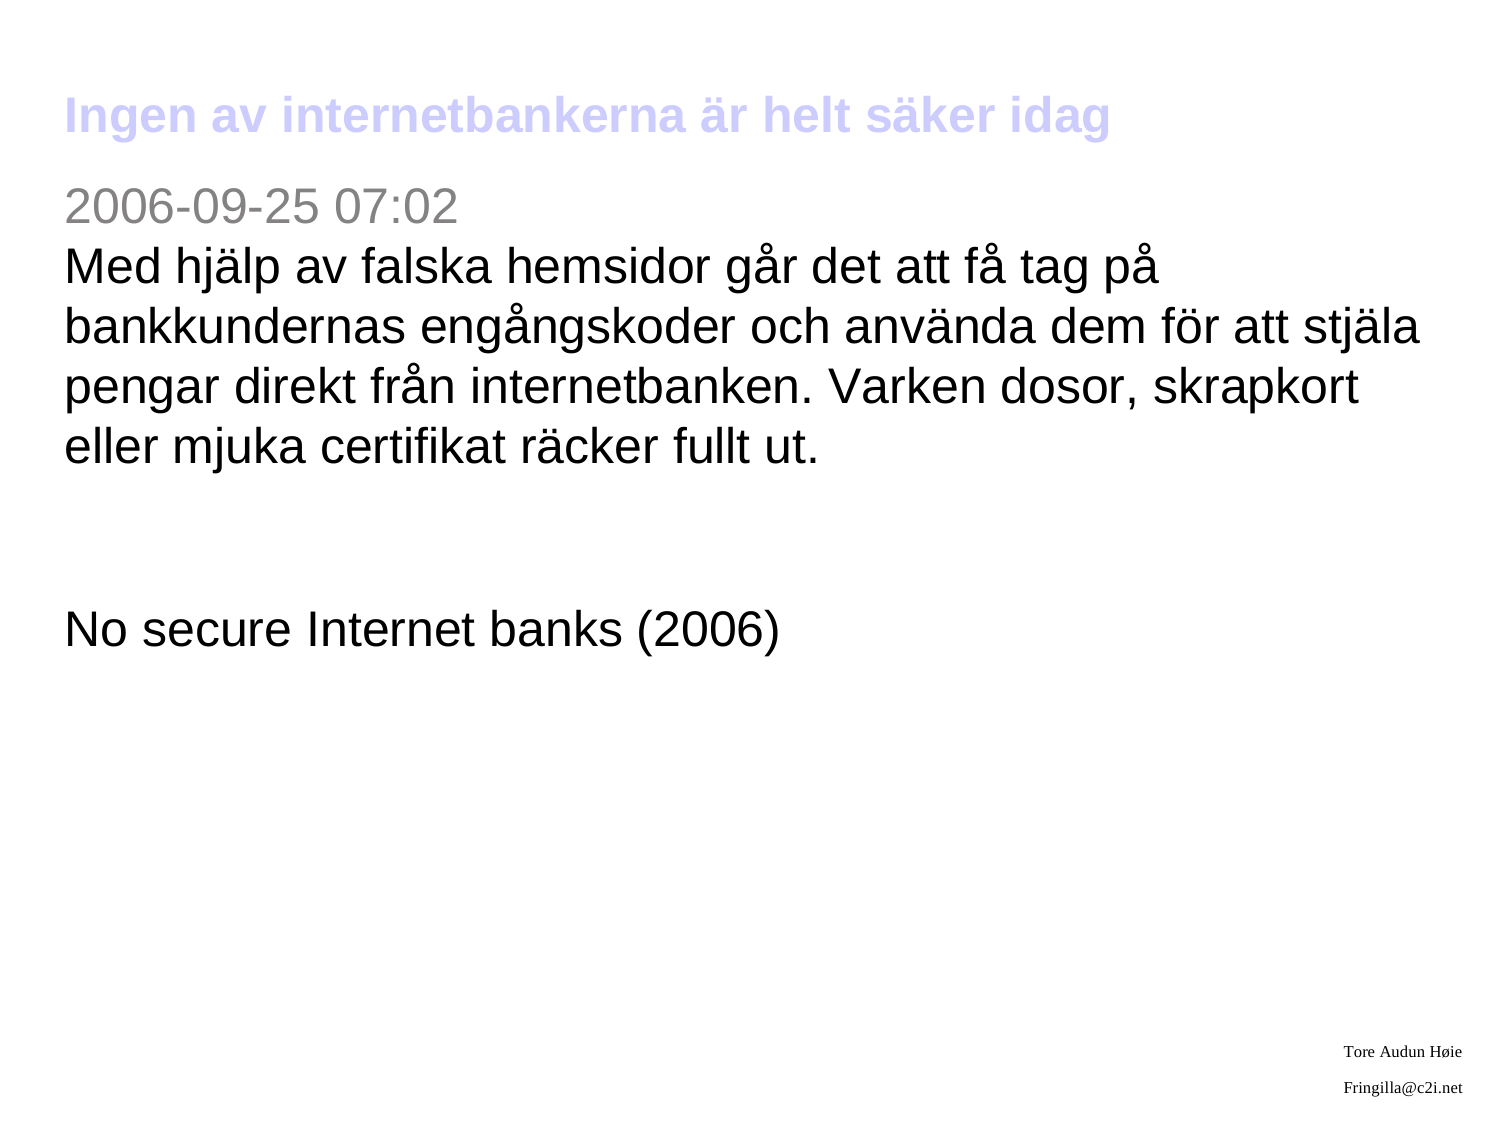

Ingen av internetbankerna är helt säker idag
2006-09-25 07:02
Med hjälp av falska hemsidor går det att få tag på bankkundernas engångskoder och använda dem för att stjäla pengar direkt från internetbanken. Varken dosor, skrapkort eller mjuka certifikat räcker fullt ut.
No secure Internet banks (2006)
Tore Audun Høie
Fringilla@c2i.net